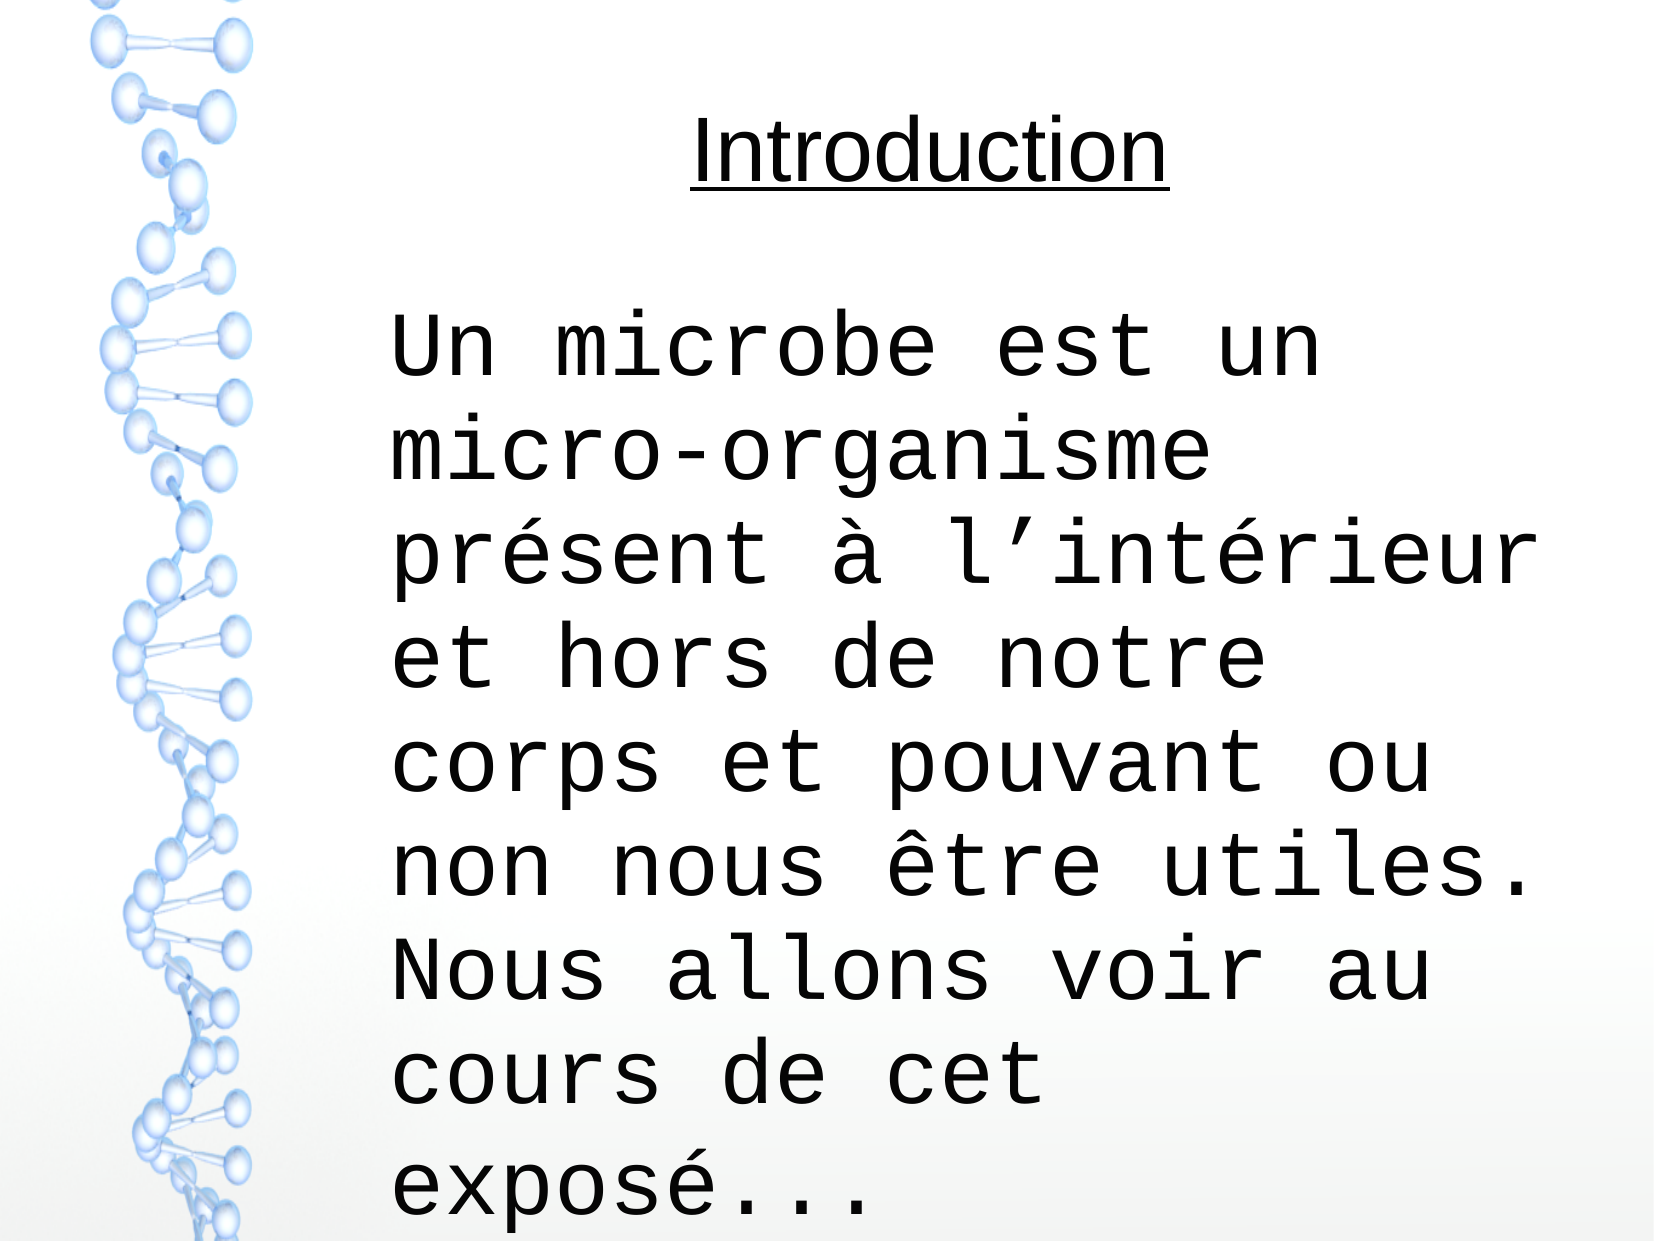

# Introduction
Un microbe est un micro-organisme présent à l’intérieur et hors de notre corps et pouvant ou non nous être utiles. Nous allons voir au cours de cet exposé...